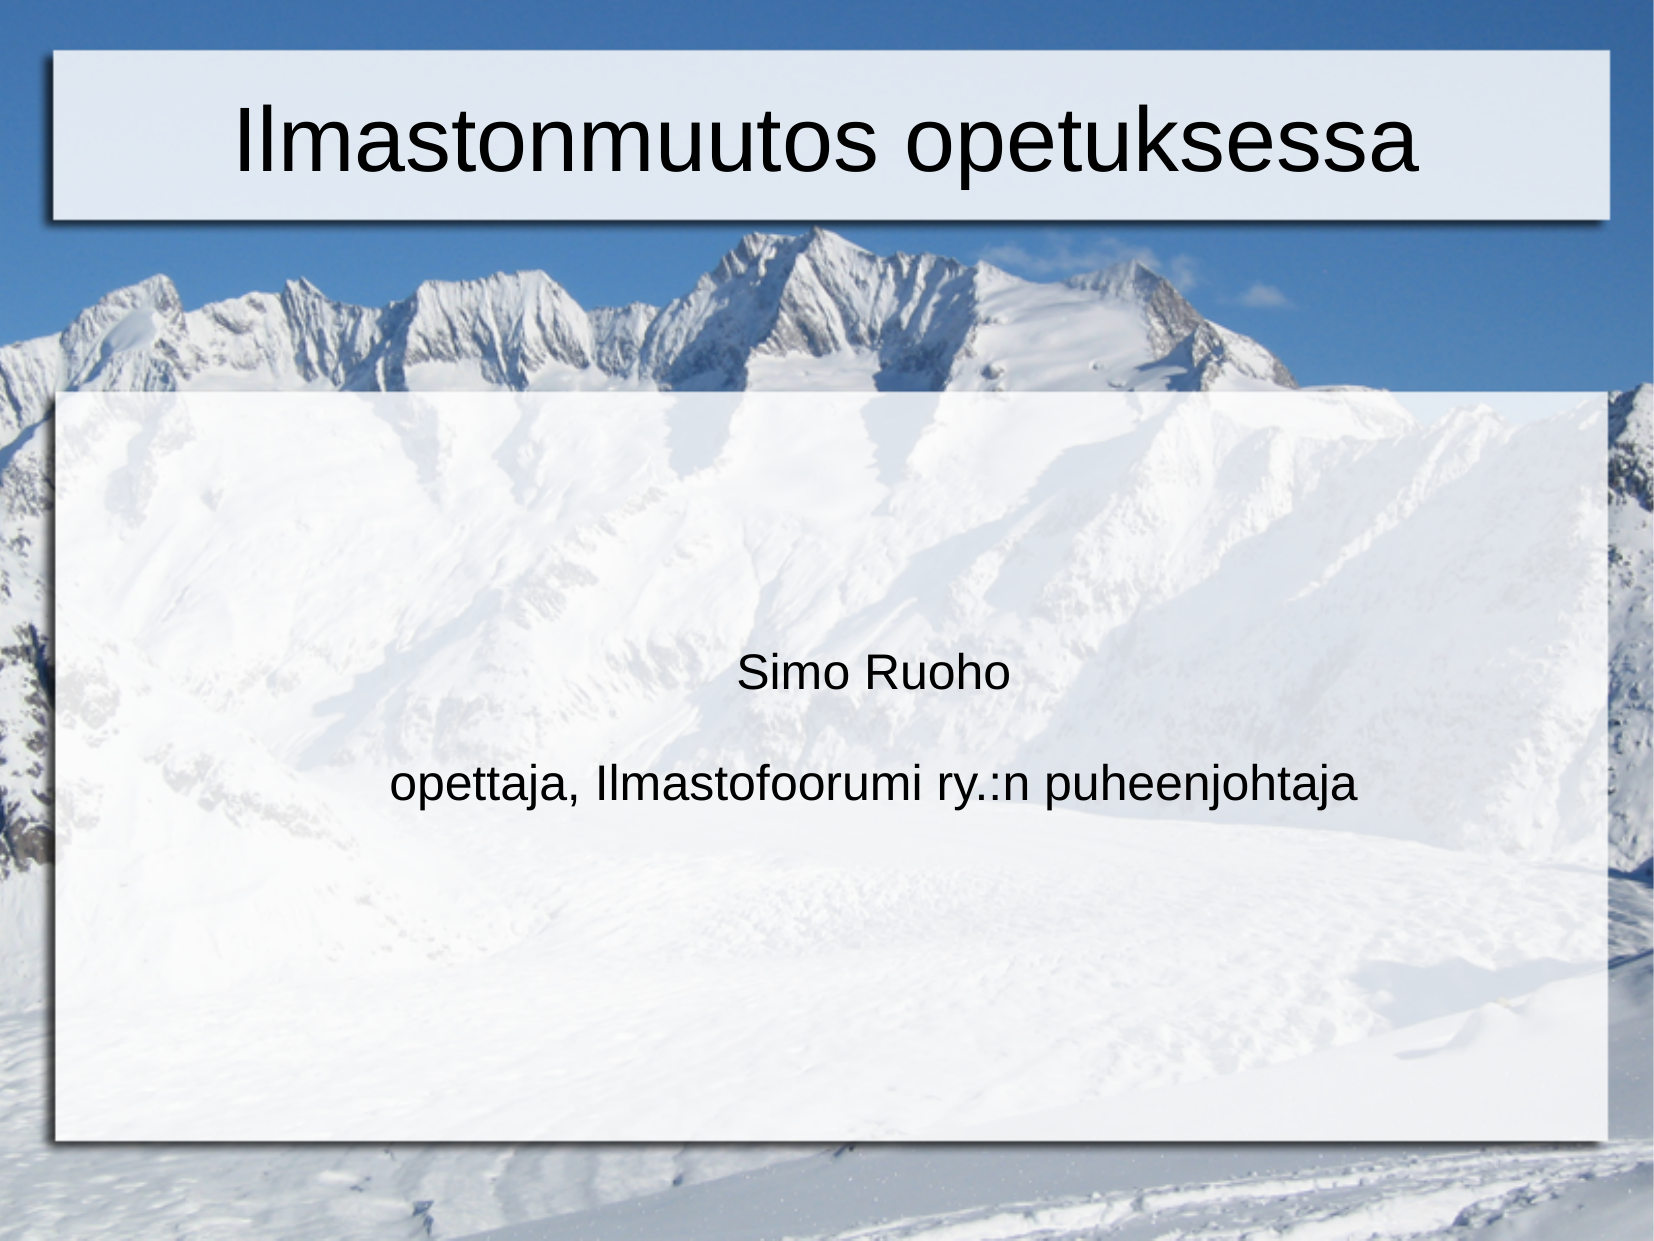

# Ilmastonmuutos opetuksessa
Simo Ruoho
opettaja, Ilmastofoorumi ry.:n puheenjohtaja